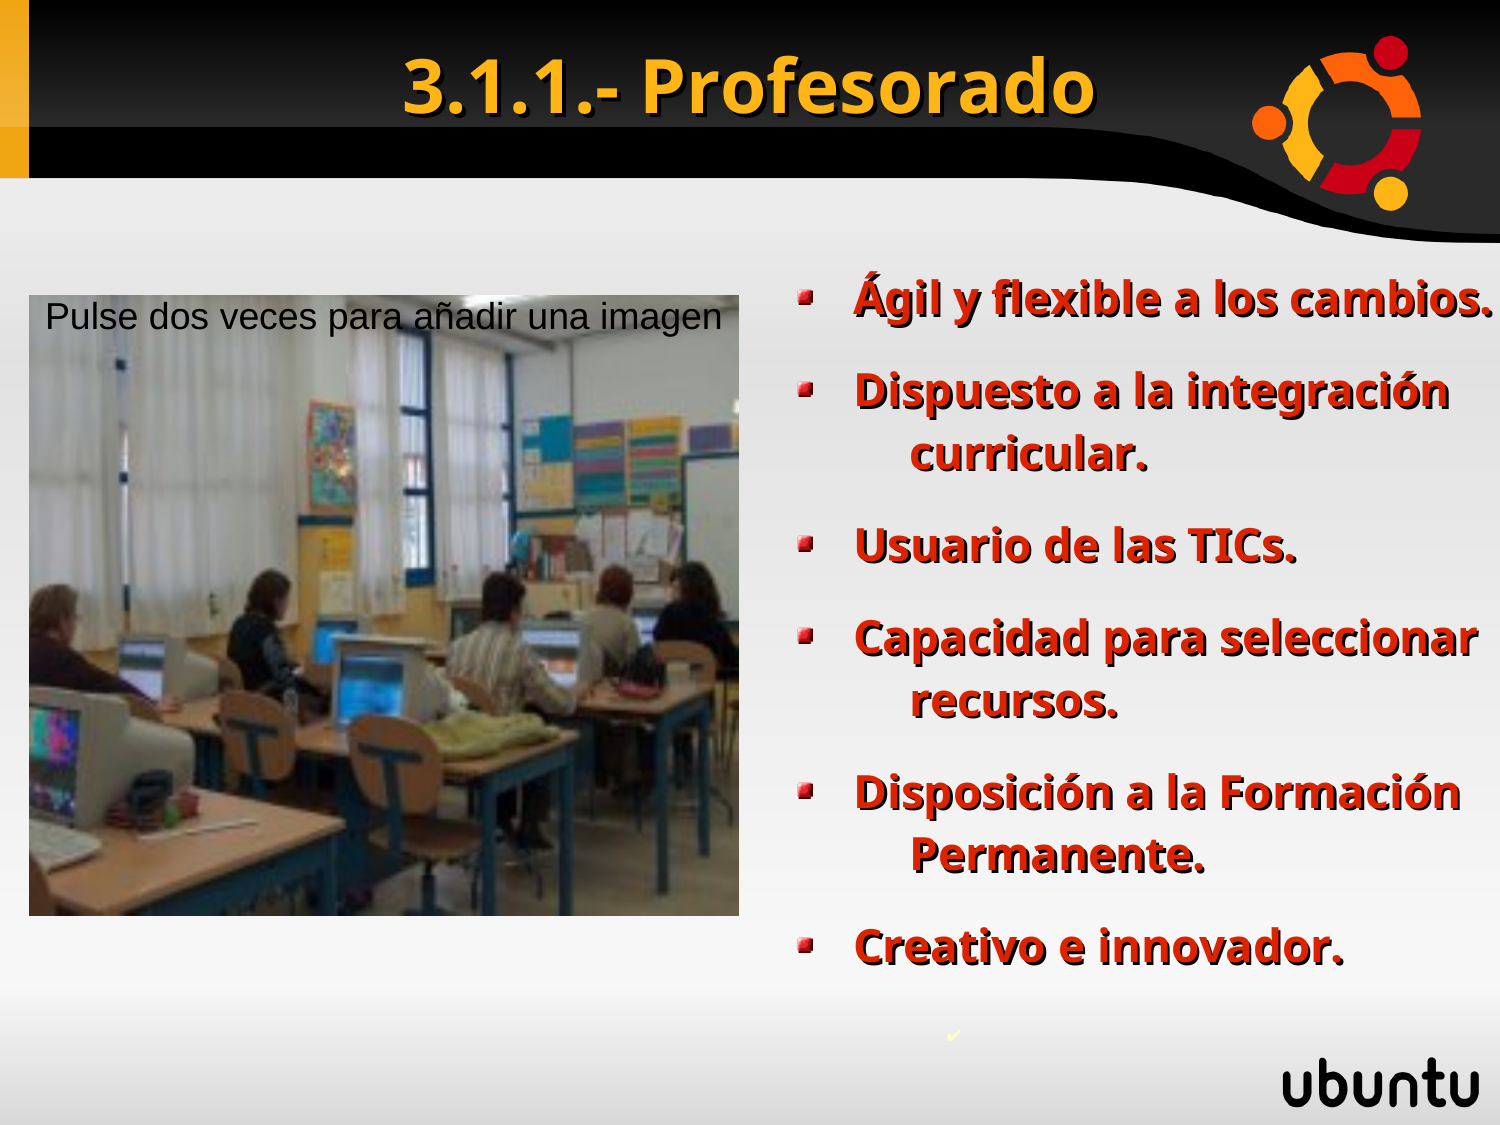

# 3.1.1.- Profesorado
Ágil y flexible a los cambios.
Dispuesto a la integración curricular.
Usuario de las TICs.
Capacidad para seleccionar recursos.
Disposición a la Formación Permanente.
Creativo e innovador.